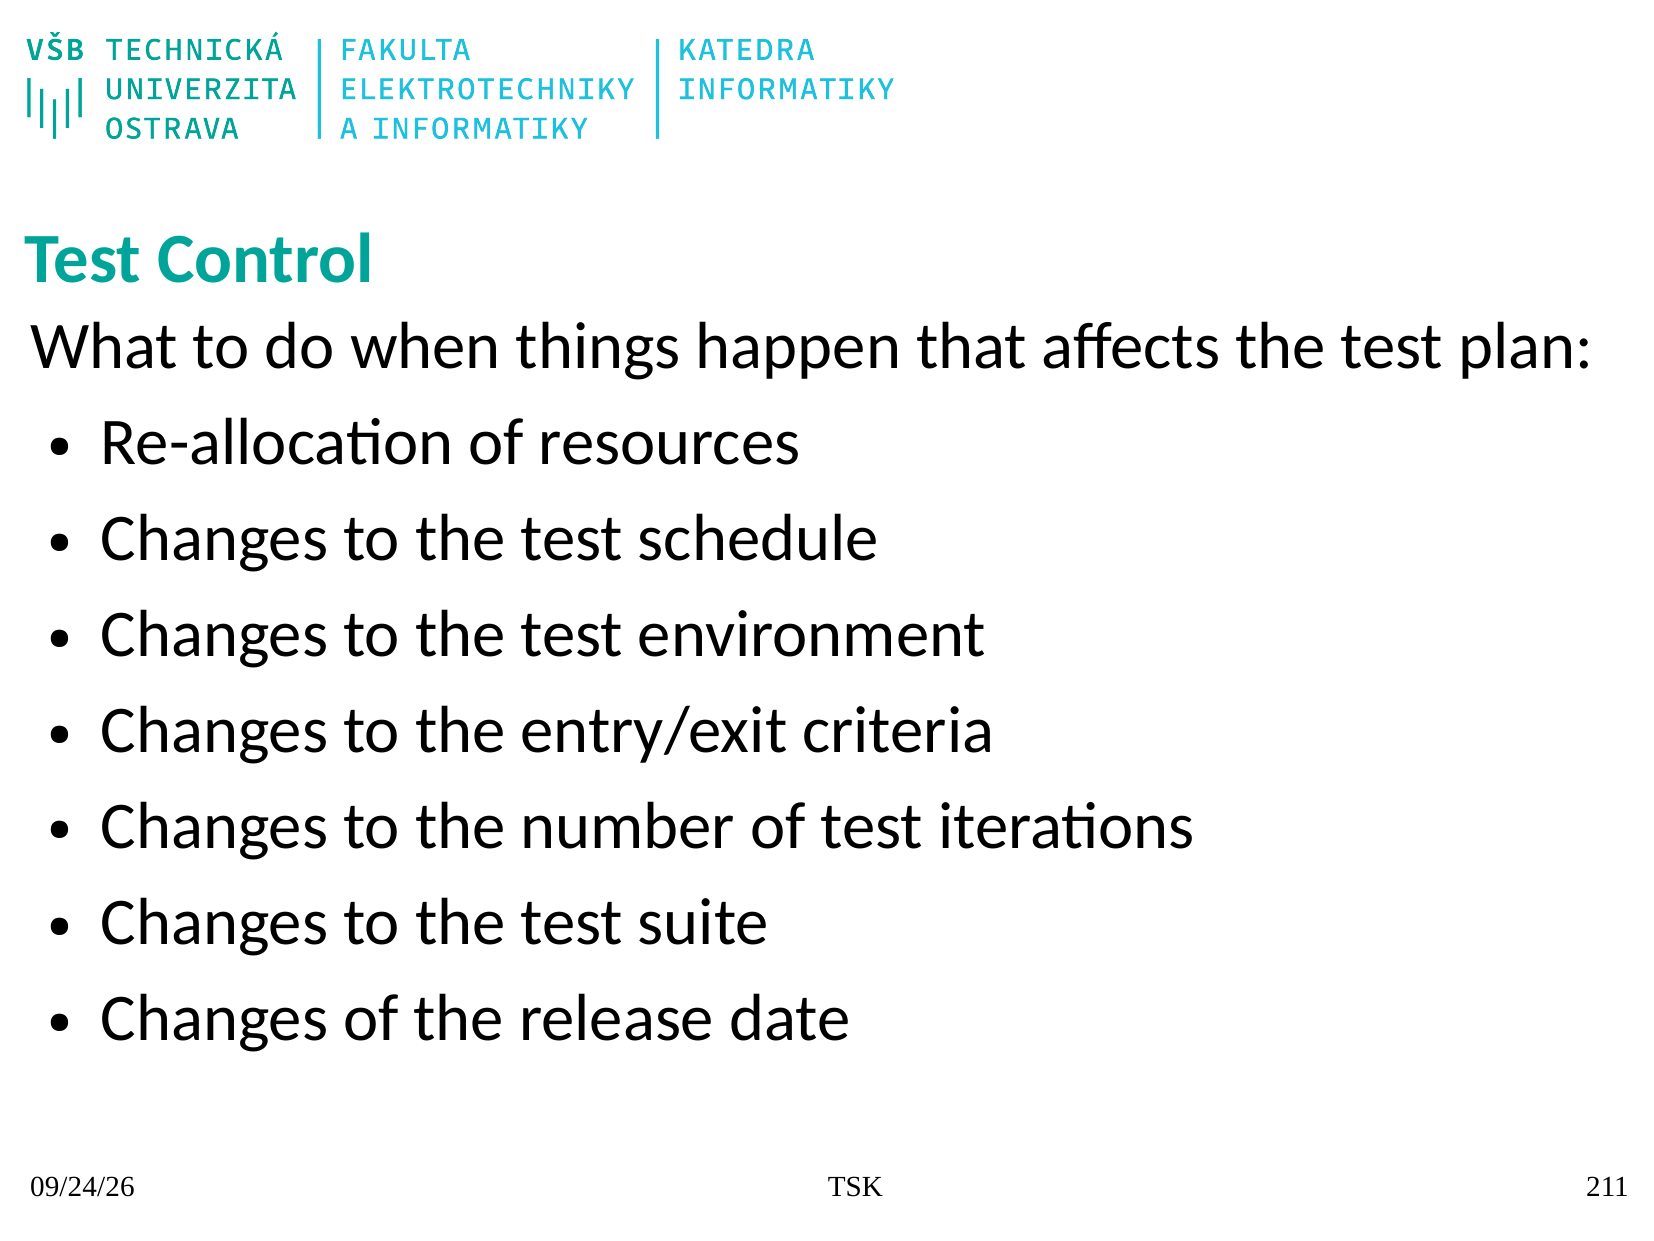

# Test Control
What to do when things happen that affects the test plan:
Re-allocation of resources
Changes to the test schedule
Changes to the test environment
Changes to the entry/exit criteria
Changes to the number of test iterations
Changes to the test suite
Changes of the release date
TSK
211